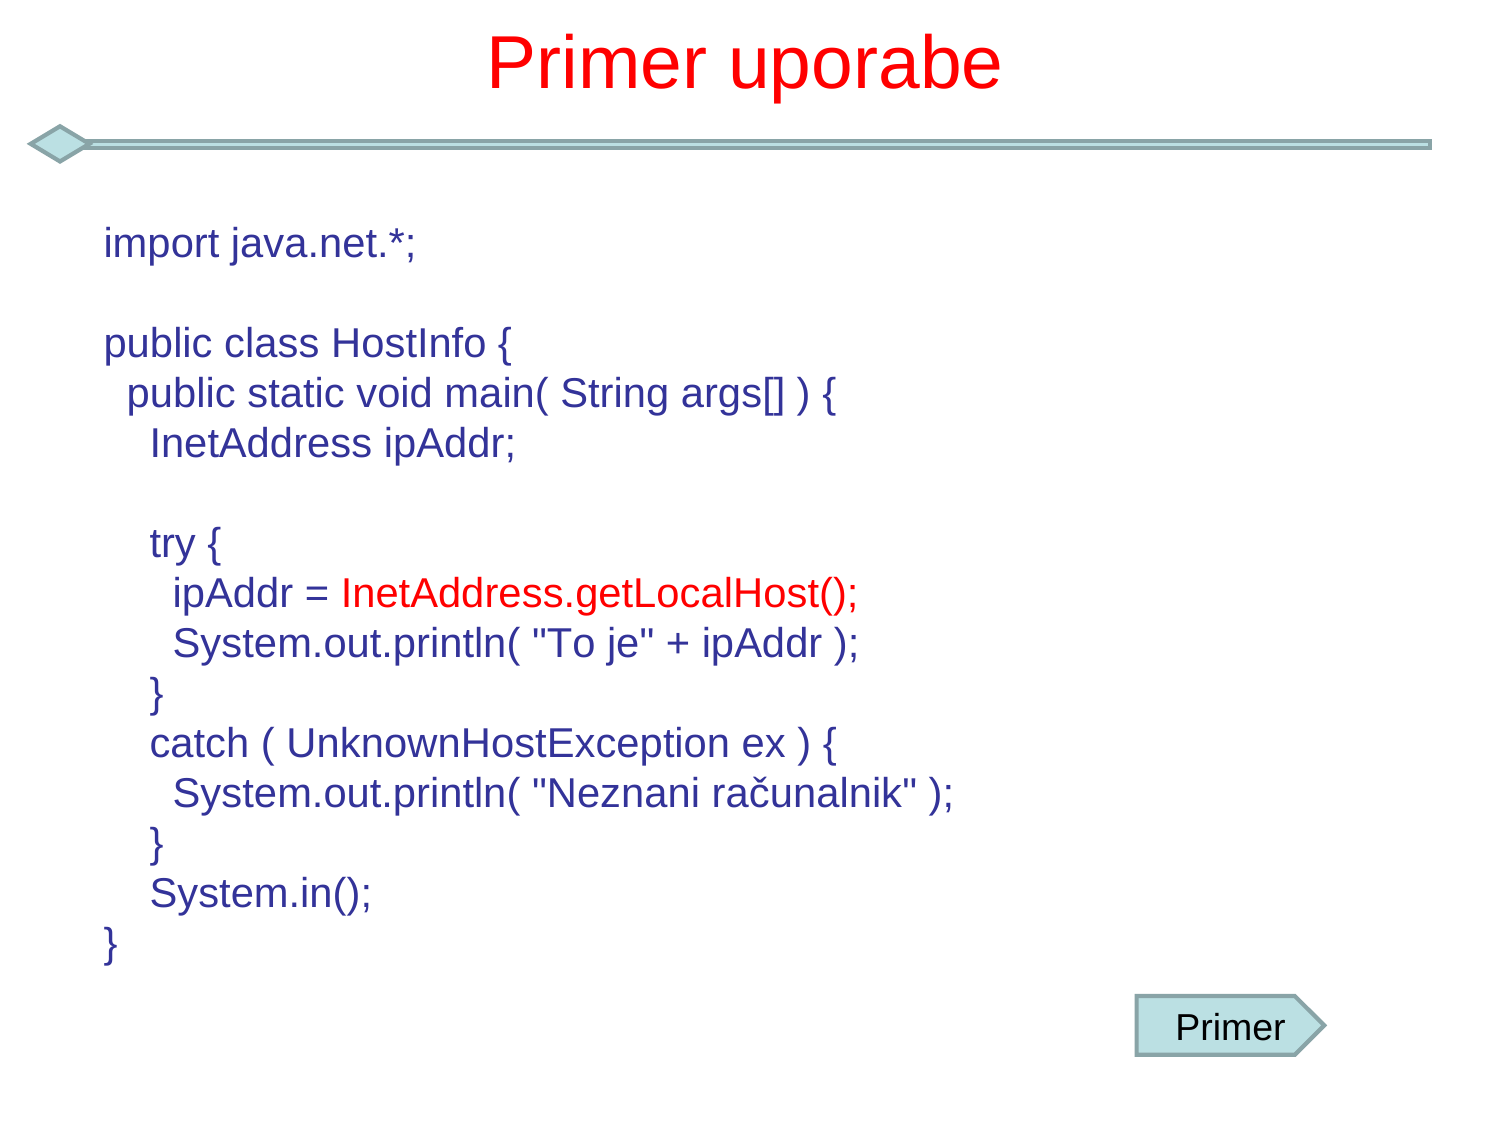

# Primer uporabe
import java.net.*;
public class HostInfo {
 public static void main( String args[] ) {
 InetAddress ipAddr;
 try {
 ipAddr = InetAddress.getLocalHost();
 System.out.println( "To je" + ipAddr );
 }
 catch ( UnknownHostException ex ) {
 System.out.println( "Neznani računalnik" );
 }
 System.in();
}
Primer